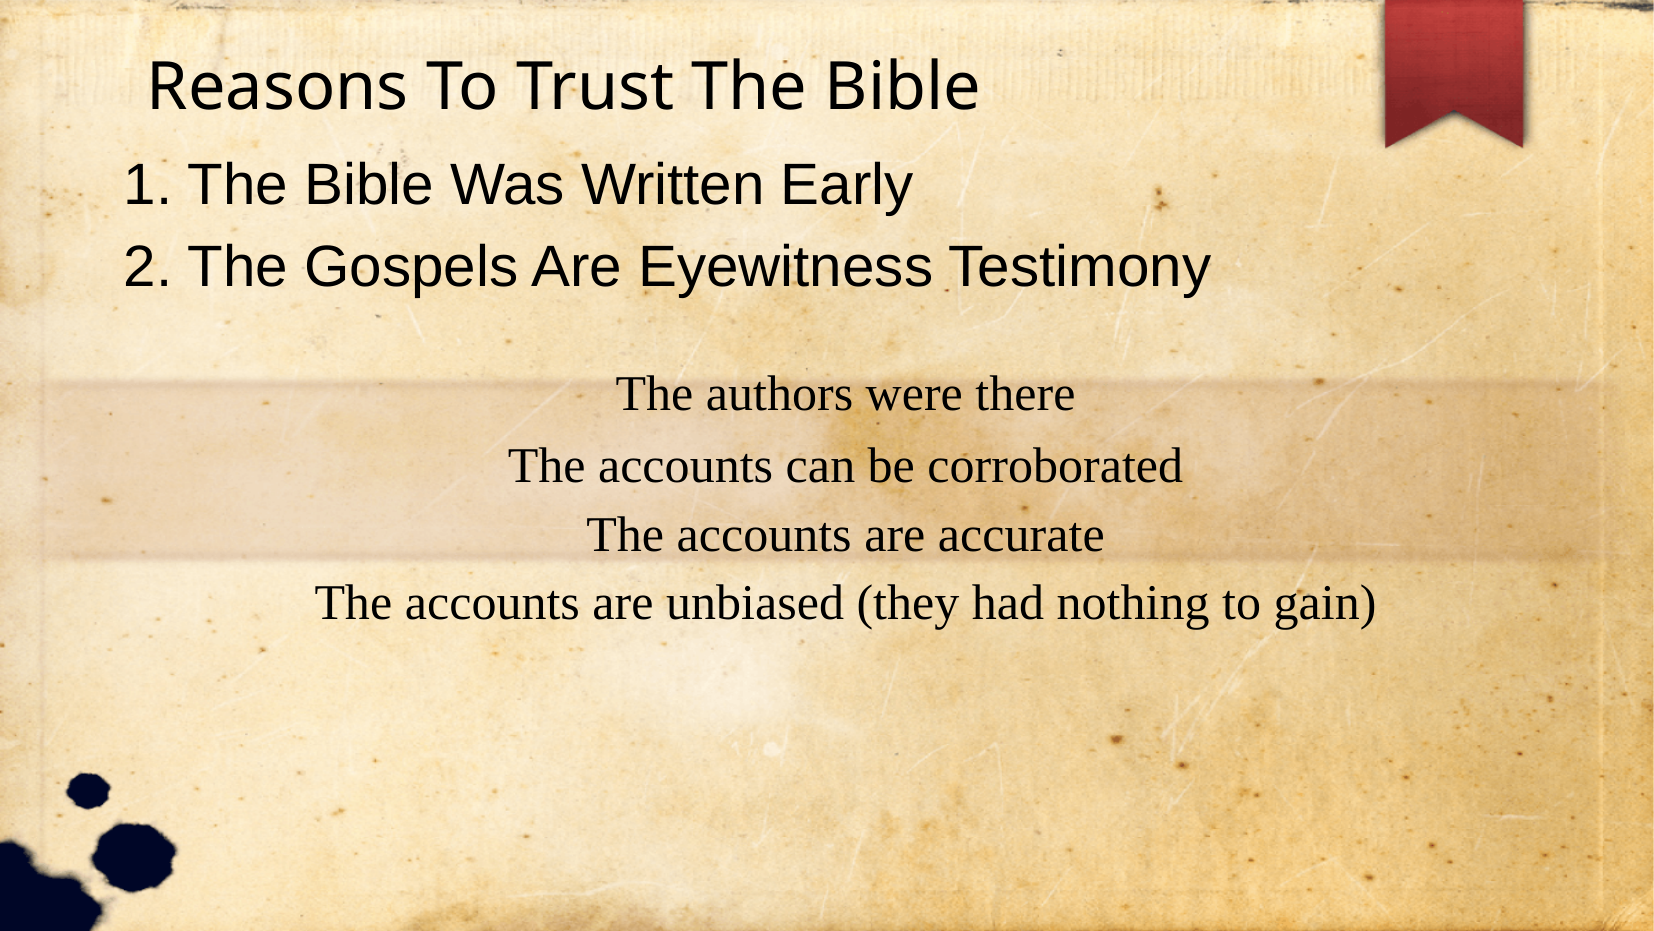

# Reasons To Trust The Bible
1. The Bible Was Written Early
2. The Gospels Are Eyewitness Testimony
The authors were there
The accounts can be corroborated
The accounts are accurate
The accounts are unbiased (they had nothing to gain)